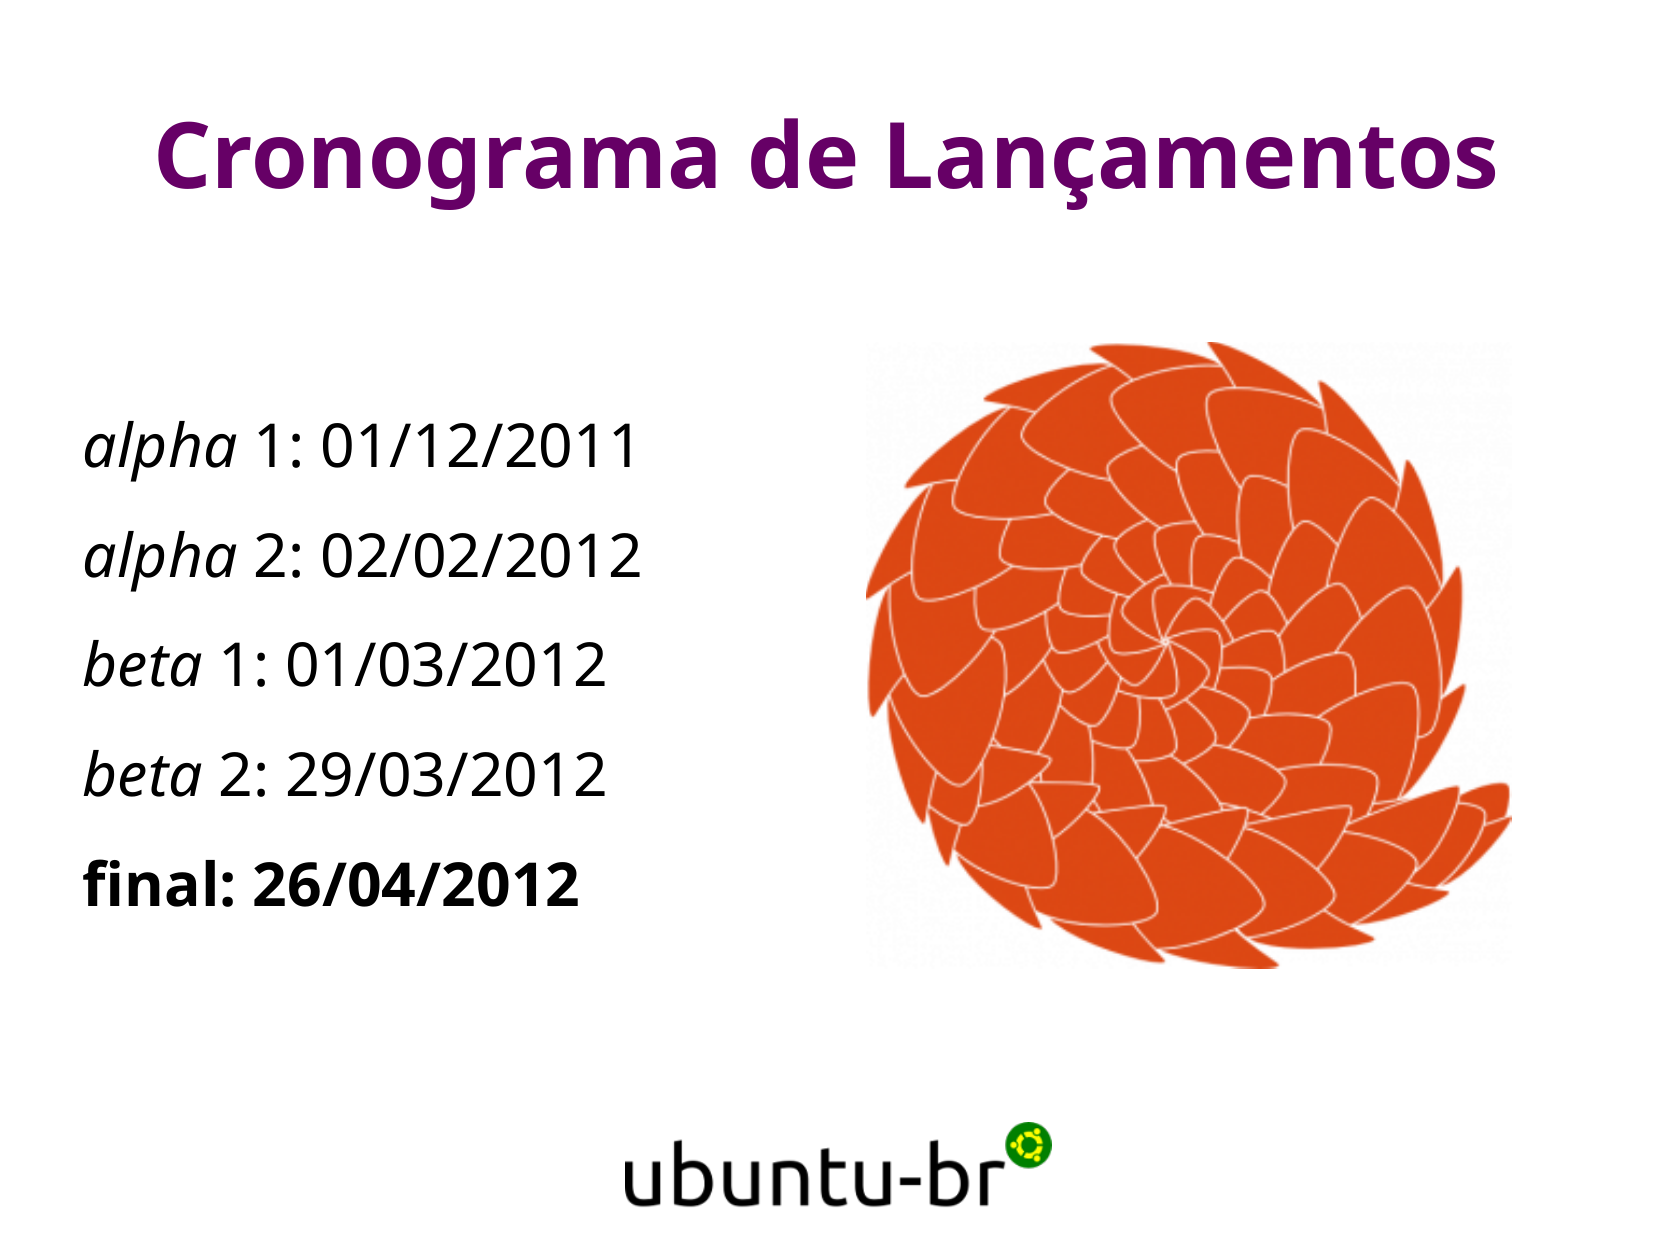

# Cronograma de Lançamentos
alpha 1: 01/12/2011
alpha 2: 02/02/2012
beta 1: 01/03/2012
beta 2: 29/03/2012
final: 26/04/2012